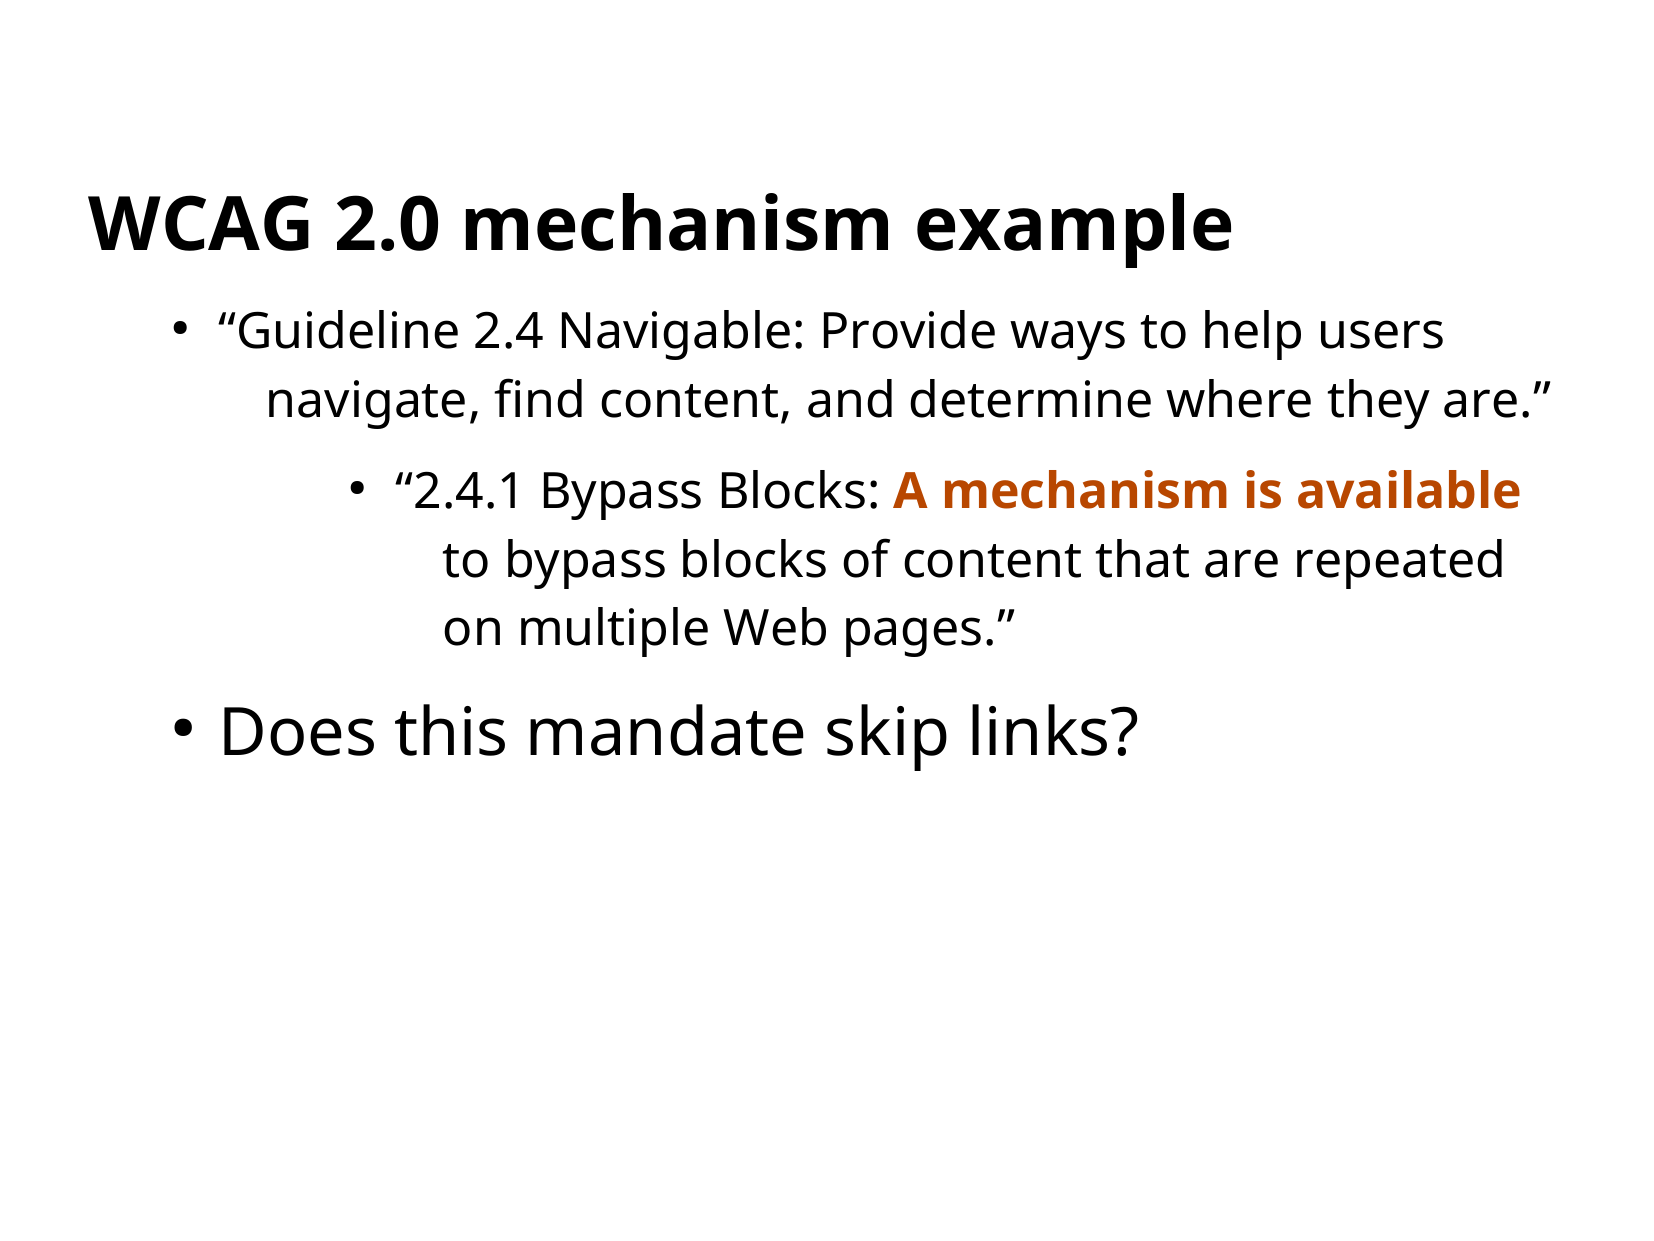

# WCAG 2.0 mechanism example
“Guideline 2.4 Navigable: Provide ways to help users navigate, find content, and determine where they are.”
“2.4.1 Bypass Blocks: A mechanism is available to bypass blocks of content that are repeated on multiple Web pages.”
Does this mandate skip links?